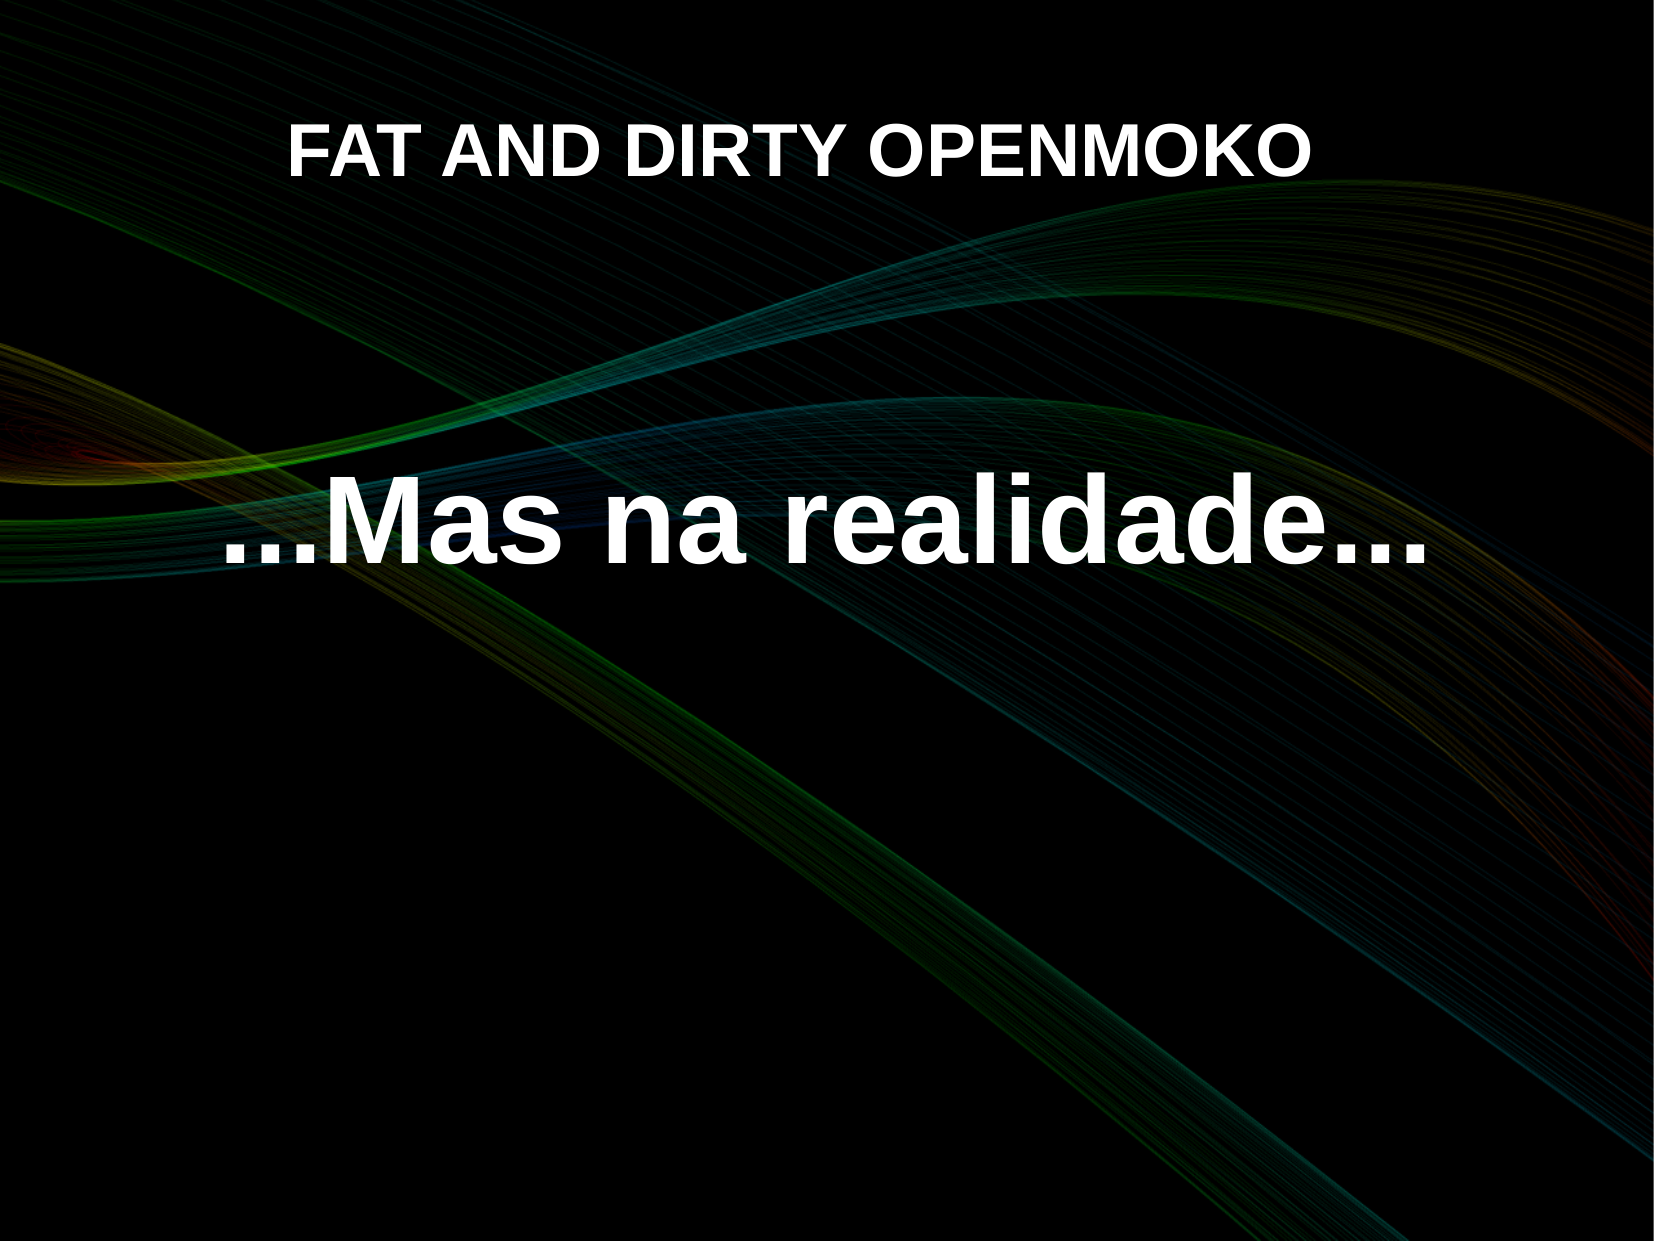

# FAT AND DIRTY OPENMOKO
...Mas na realidade...